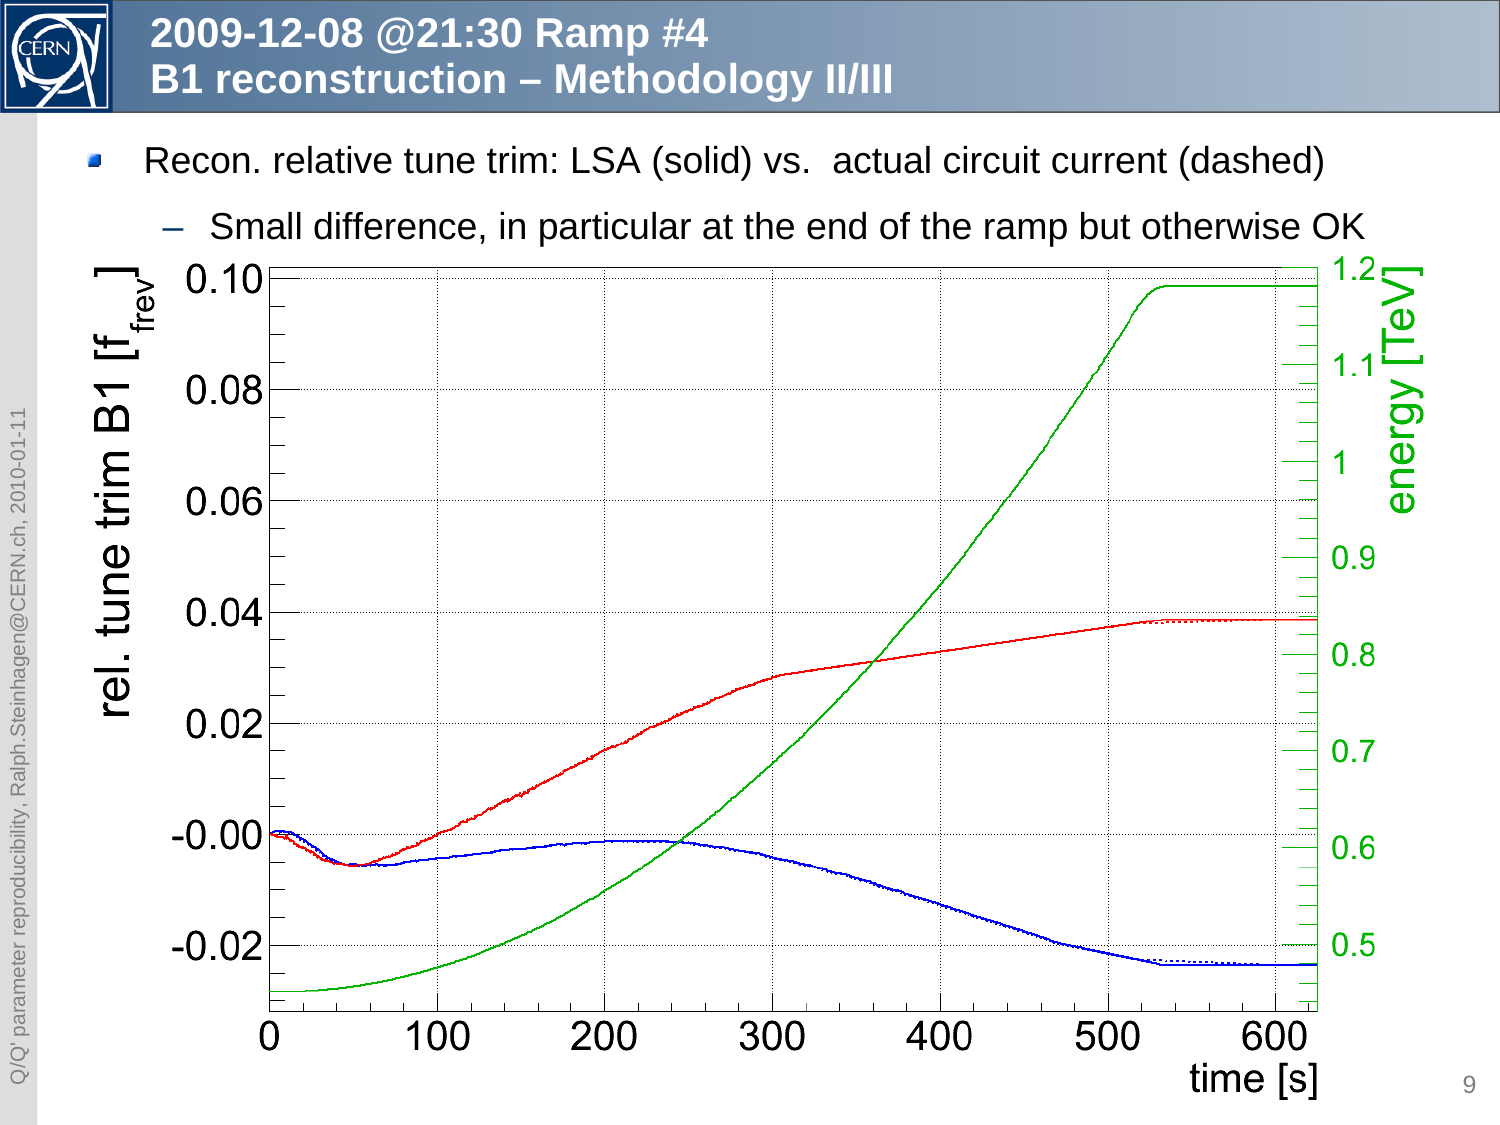

# 2009-12-08 @21:30 Ramp #4 B1 reconstruction – Methodology II/III
Recon. relative tune trim: LSA (solid) vs. actual circuit current (dashed)
Small difference, in particular at the end of the ramp but otherwise OK